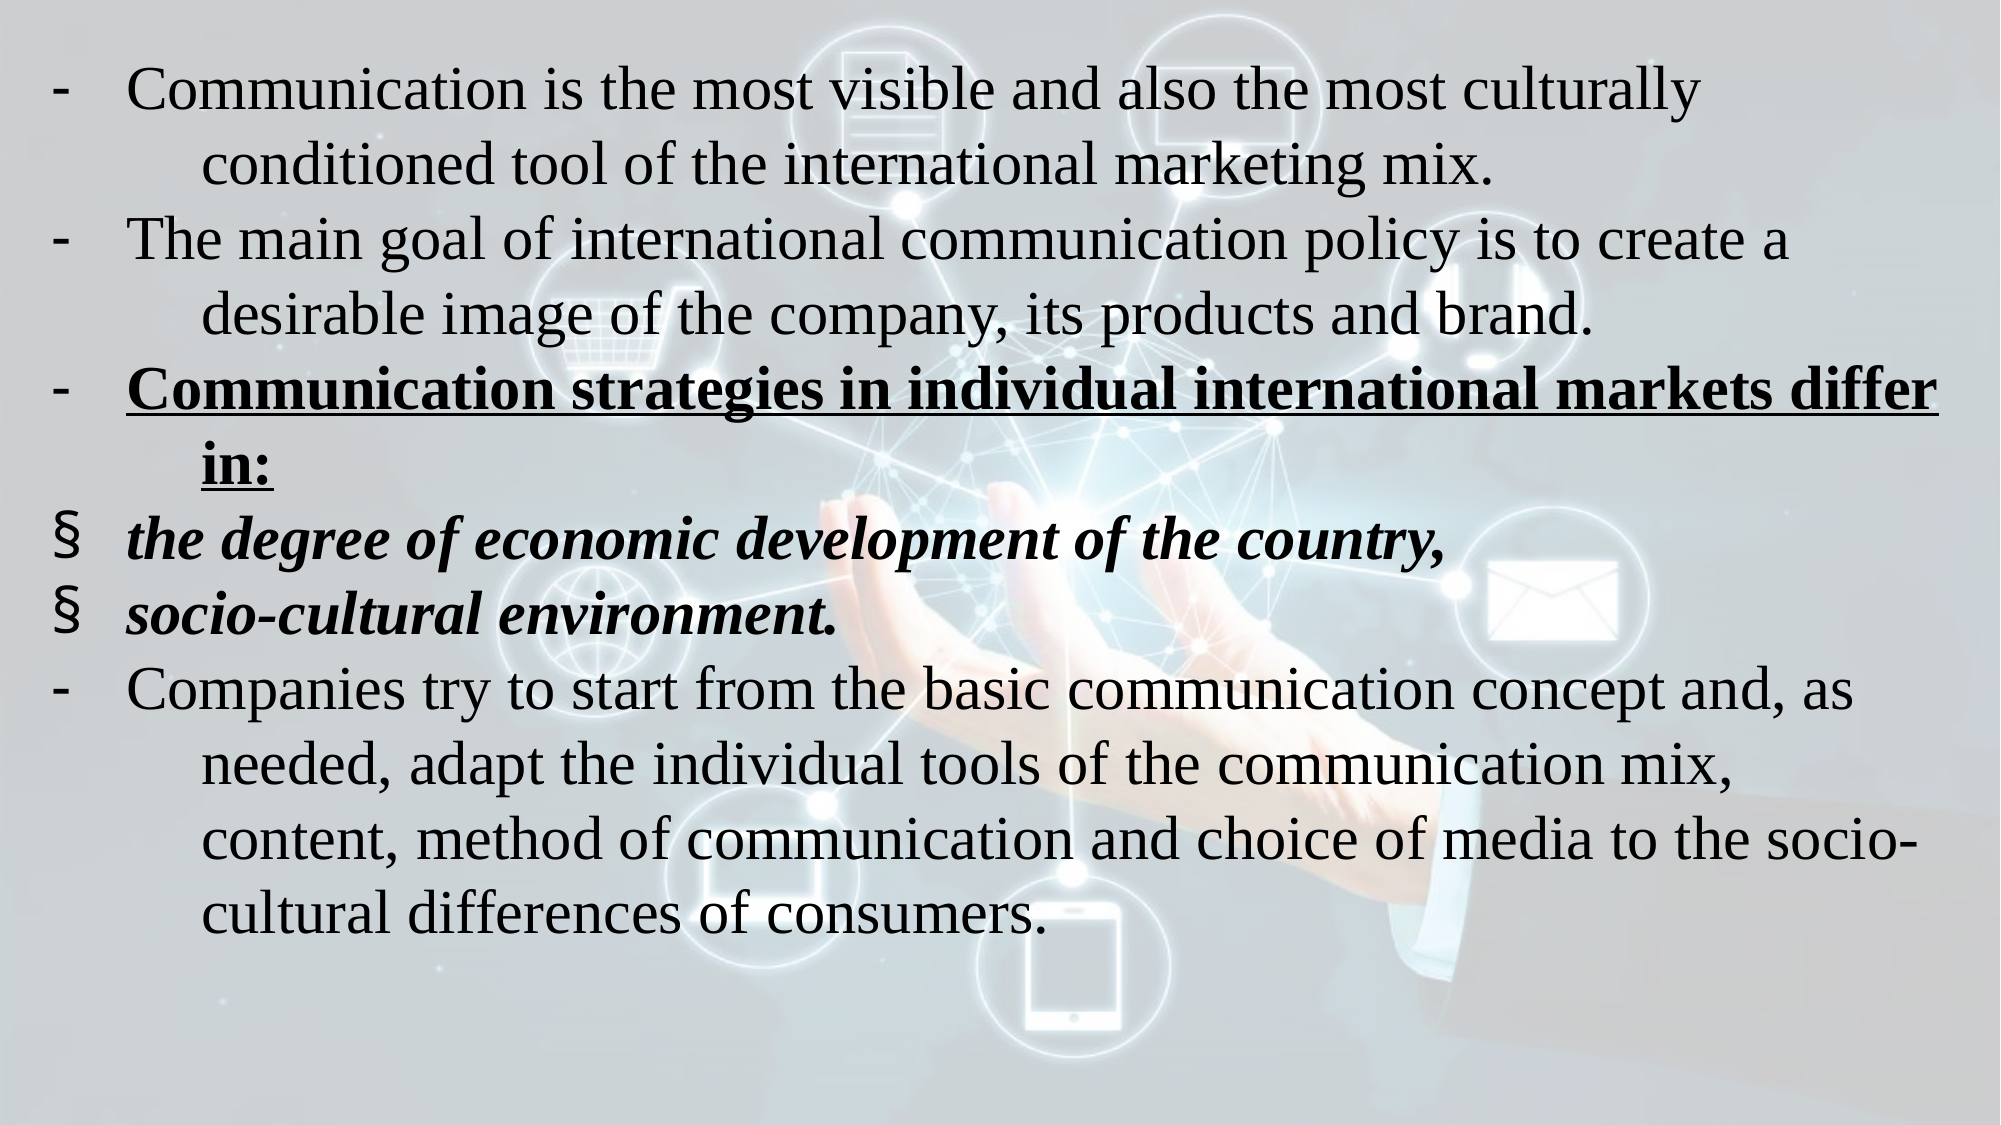

Communication is the most visible and also the most culturally conditioned tool of the international marketing mix.
The main goal of international communication policy is to create a desirable image of the company, its products and brand.
Communication strategies in individual international markets differ in:
the degree of economic development of the country,
socio-cultural environment.
Companies try to start from the basic communication concept and, as needed, adapt the individual tools of the communication mix, content, method of communication and choice of media to the socio-cultural differences of consumers.